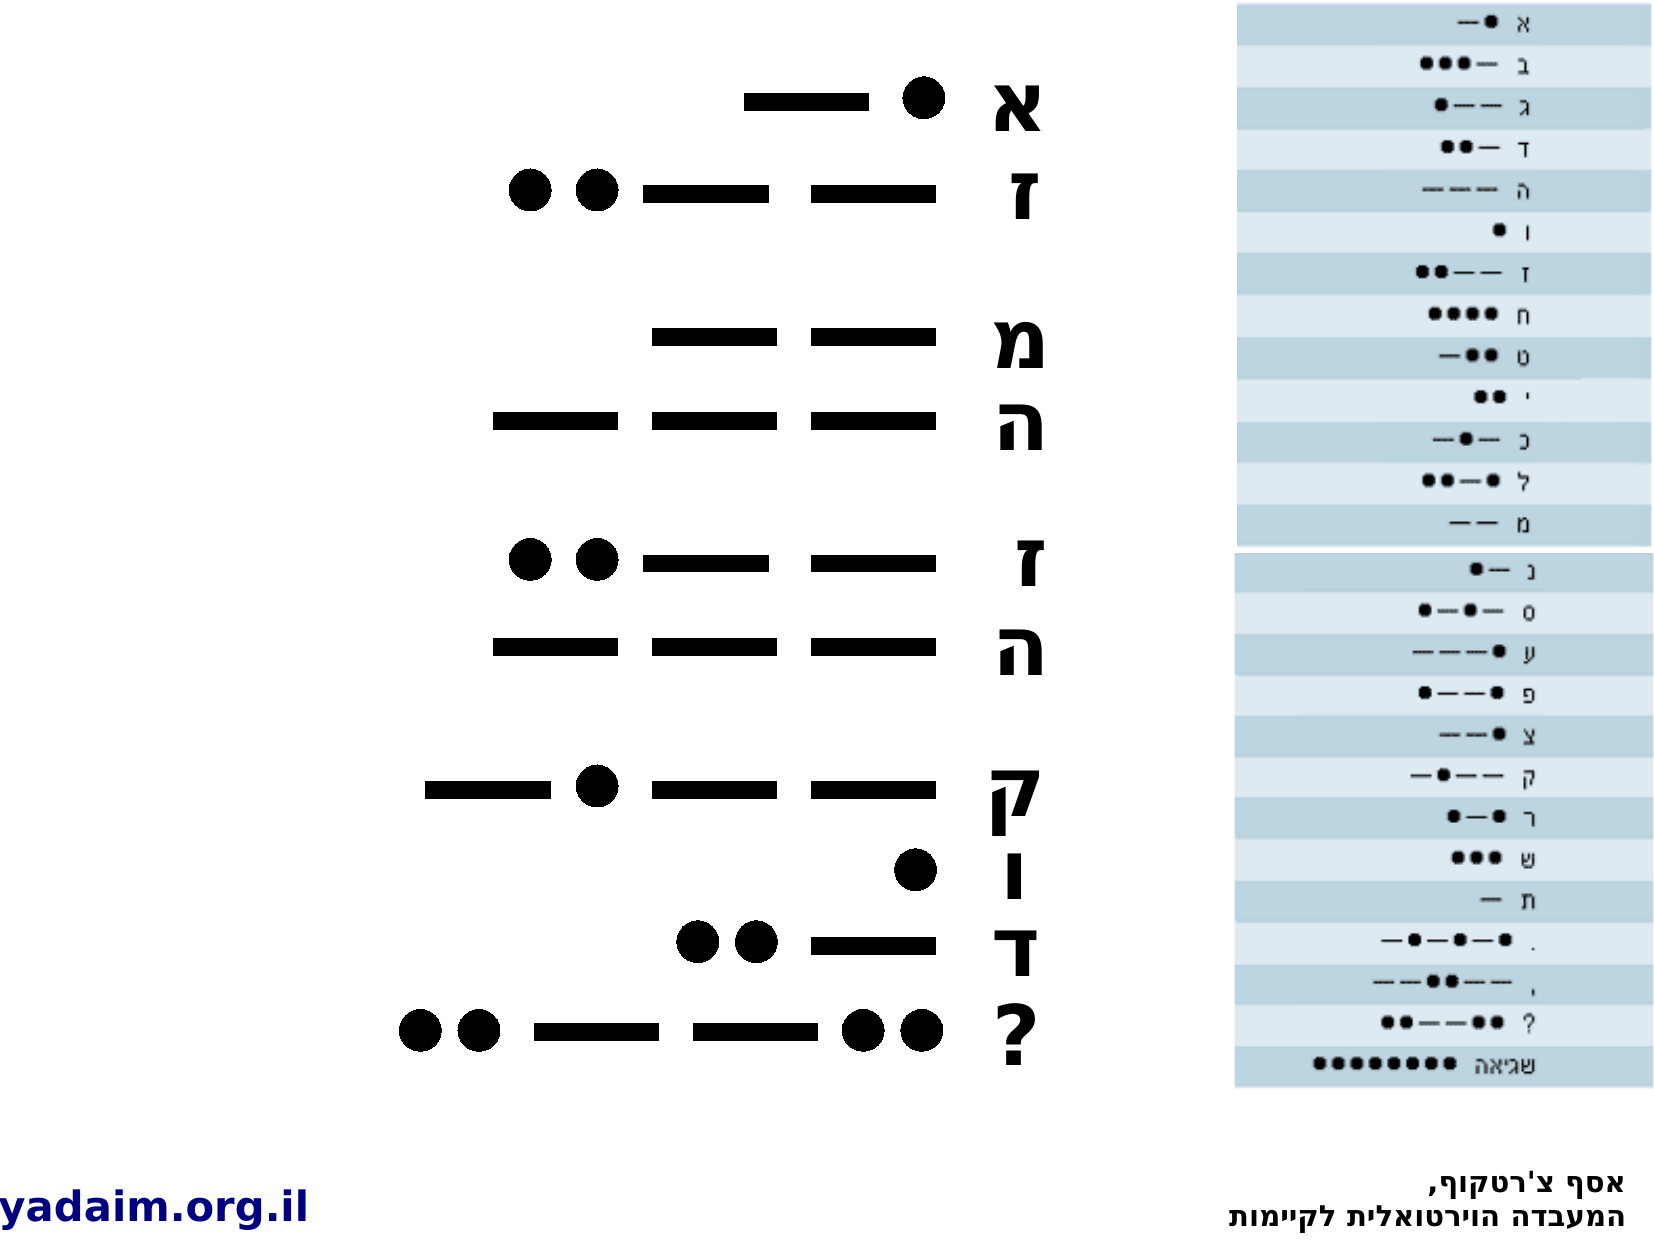

א
ז
מ
ה
ז
ה
ק
ו
ד
?
אסף צ'רטקוף,
המעבדה הוירטואלית לקיימות
bayadaim.org.il